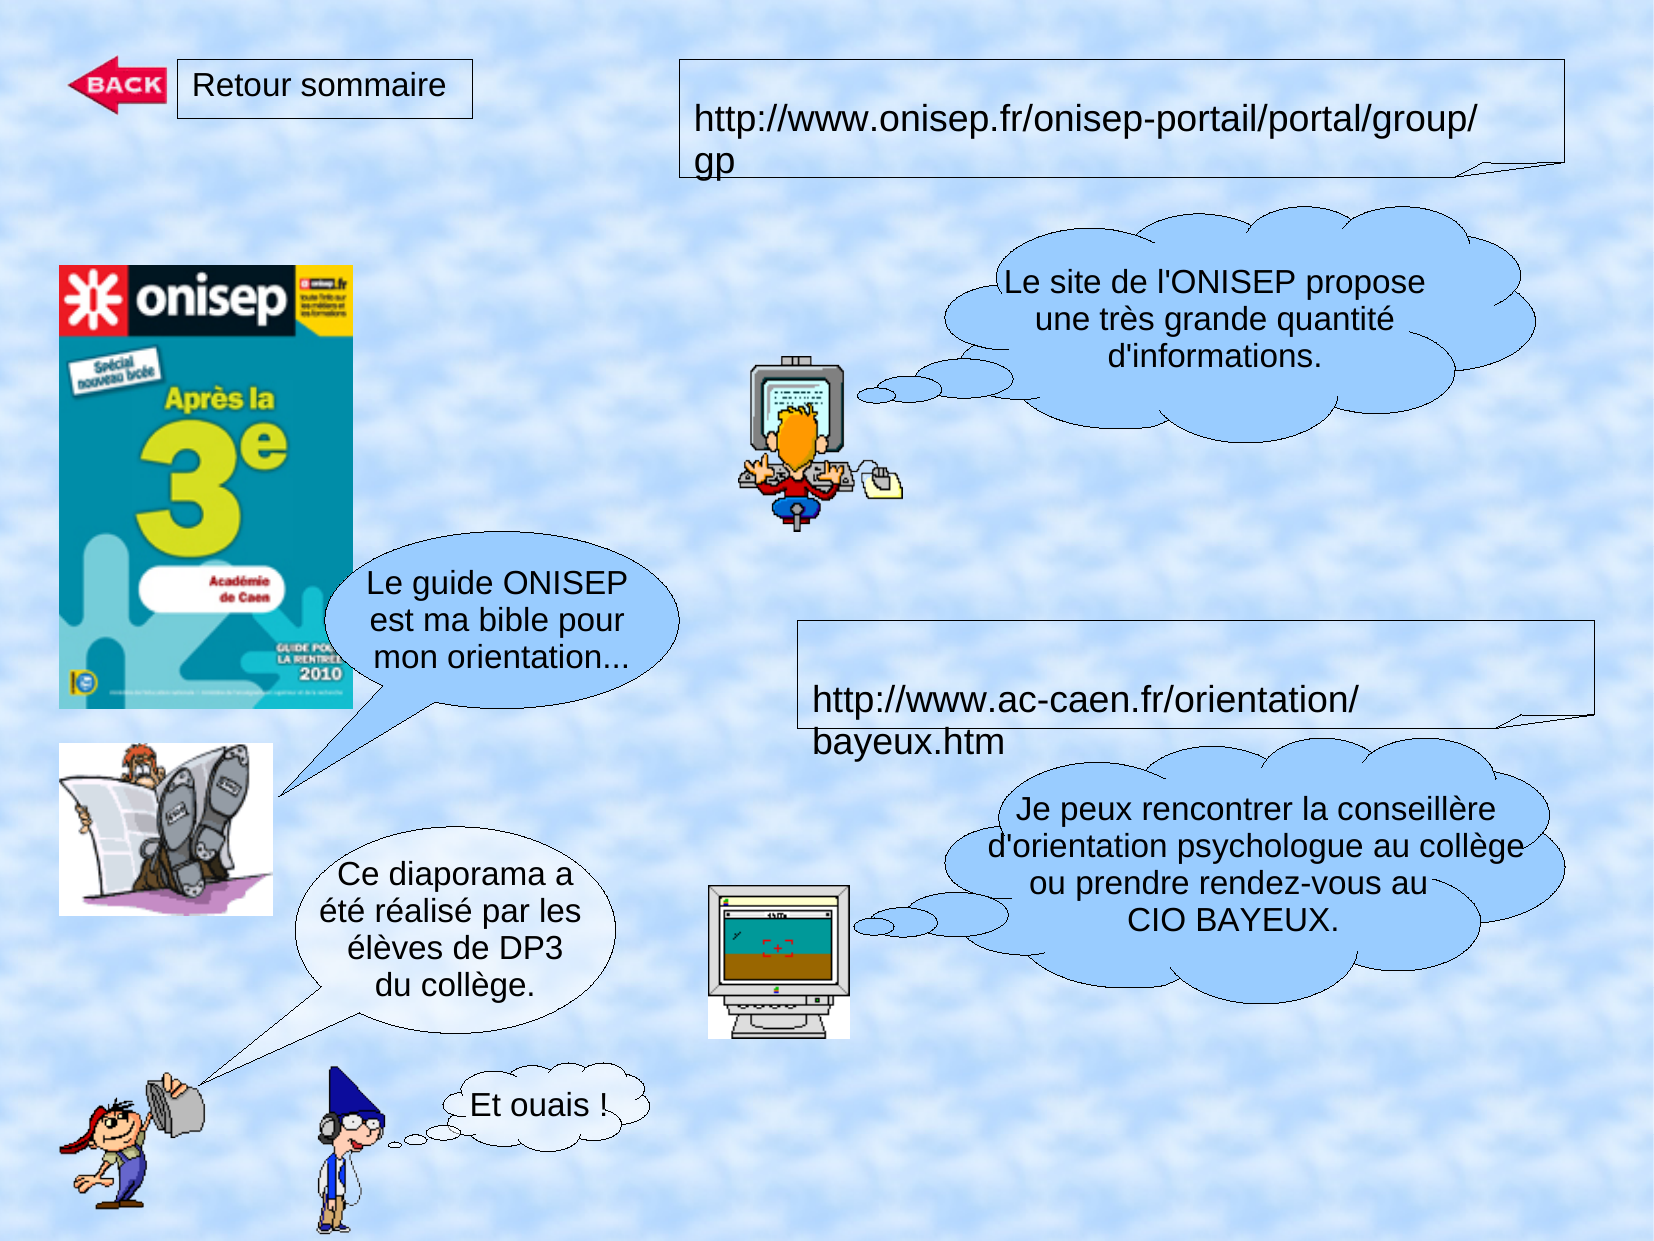

Retour sommaire
http://www.onisep.fr/onisep-portail/portal/group/gp
Le site de l'ONISEP propose
une très grande quantité
d'informations.
Le guide ONISEP
est ma bible pour
mon orientation...
http://www.ac-caen.fr/orientation/bayeux.htm
 Je peux rencontrer la conseillère
 d'orientation psychologue au collège
ou prendre rendez-vous au
CIO BAYEUX.
Ce diaporama a
été réalisé par les
élèves de DP3
du collège.
Et ouais !